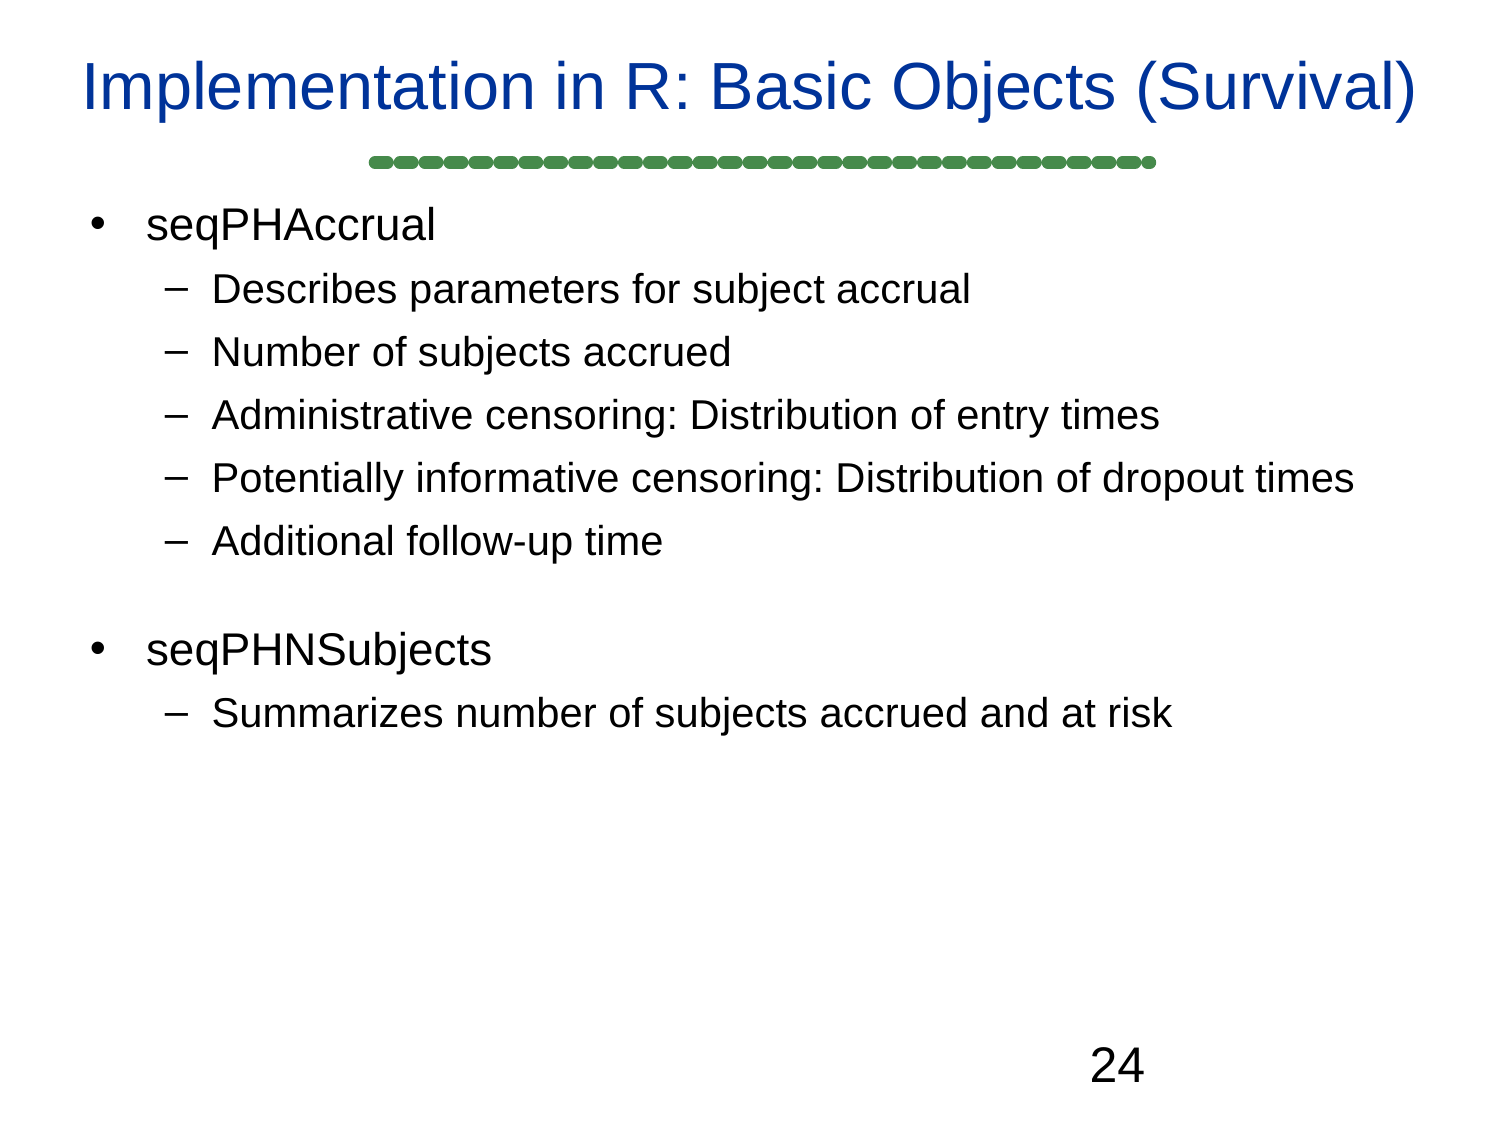

# Implementation in R: Basic Objects (Survival)
seqPHAccrual
Describes parameters for subject accrual
Number of subjects accrued
Administrative censoring: Distribution of entry times
Potentially informative censoring: Distribution of dropout times
Additional follow-up time
seqPHNSubjects
Summarizes number of subjects accrued and at risk
24